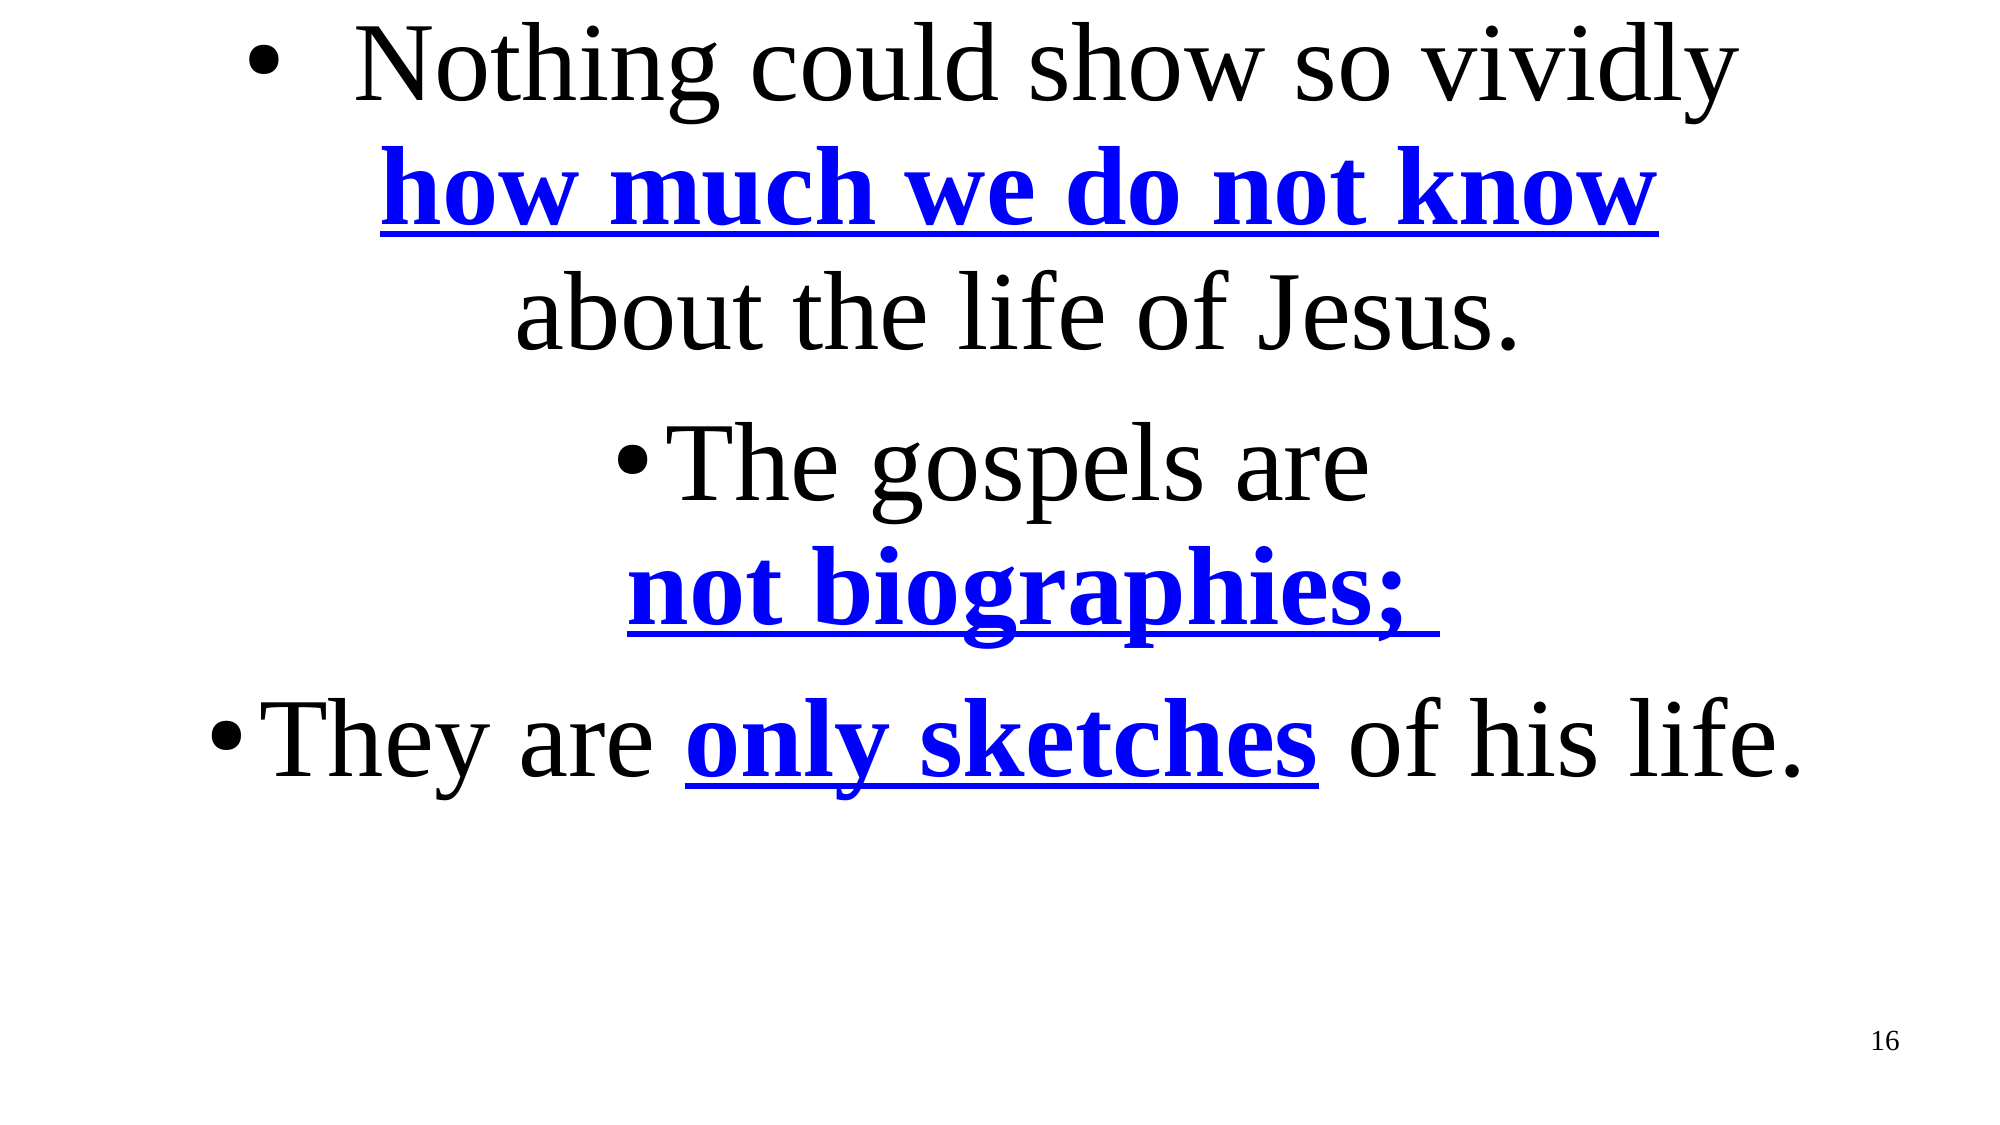

# Nothing could show so vividly how much we do not know about the life of Jesus.
The gospels are
not biographies;
They are only sketches of his life.
16